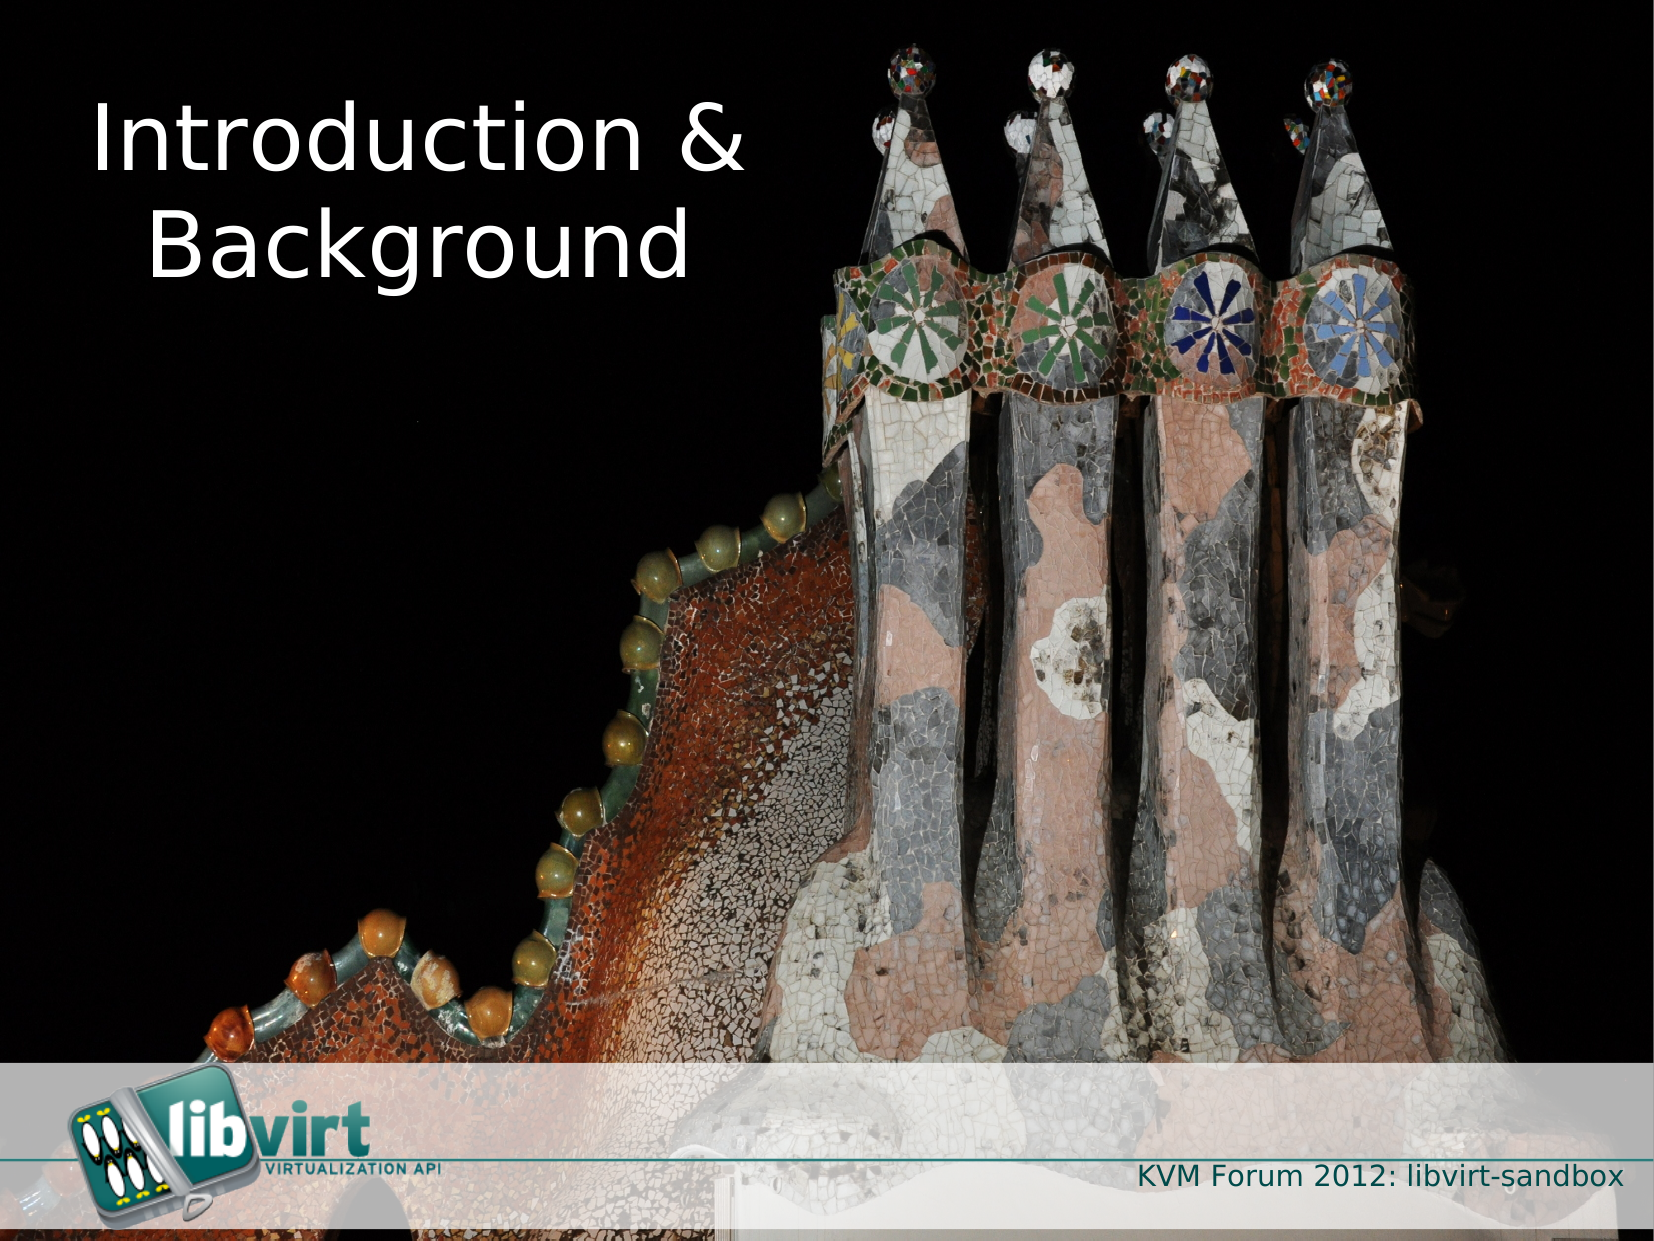

# Introduction & Background
KVM Forum 2012: libvirt-sandbox